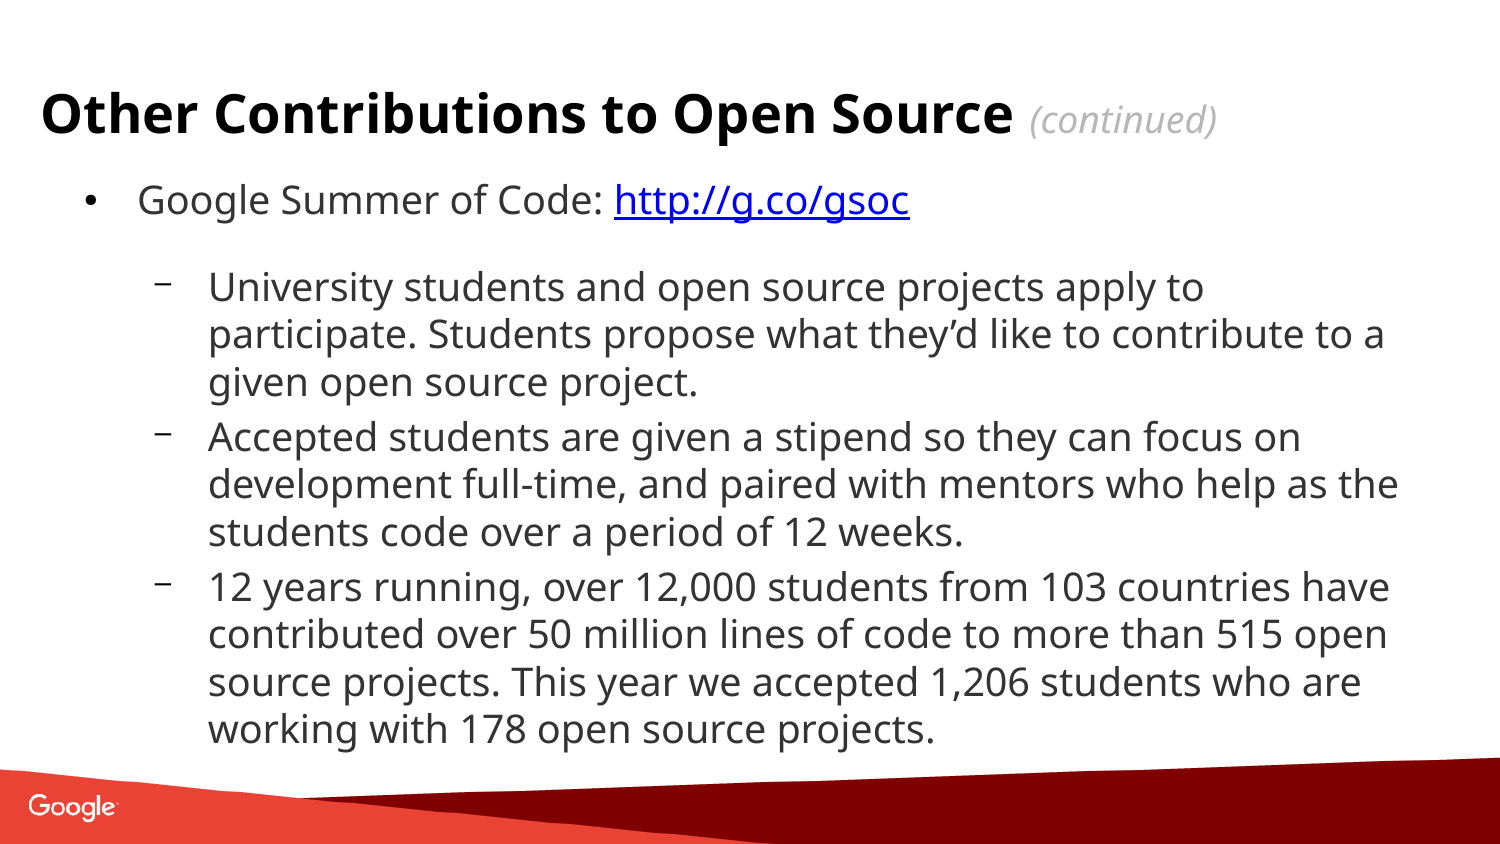

Other Contributions to Open Source (continued)
# Google Summer of Code: http://g.co/gsoc
University students and open source projects apply to participate. Students propose what they’d like to contribute to a given open source project.
Accepted students are given a stipend so they can focus on development full-time, and paired with mentors who help as the students code over a period of 12 weeks.
12 years running, over 12,000 students from 103 countries have contributed over 50 million lines of code to more than 515 open source projects. This year we accepted 1,206 students who are working with 178 open source projects.